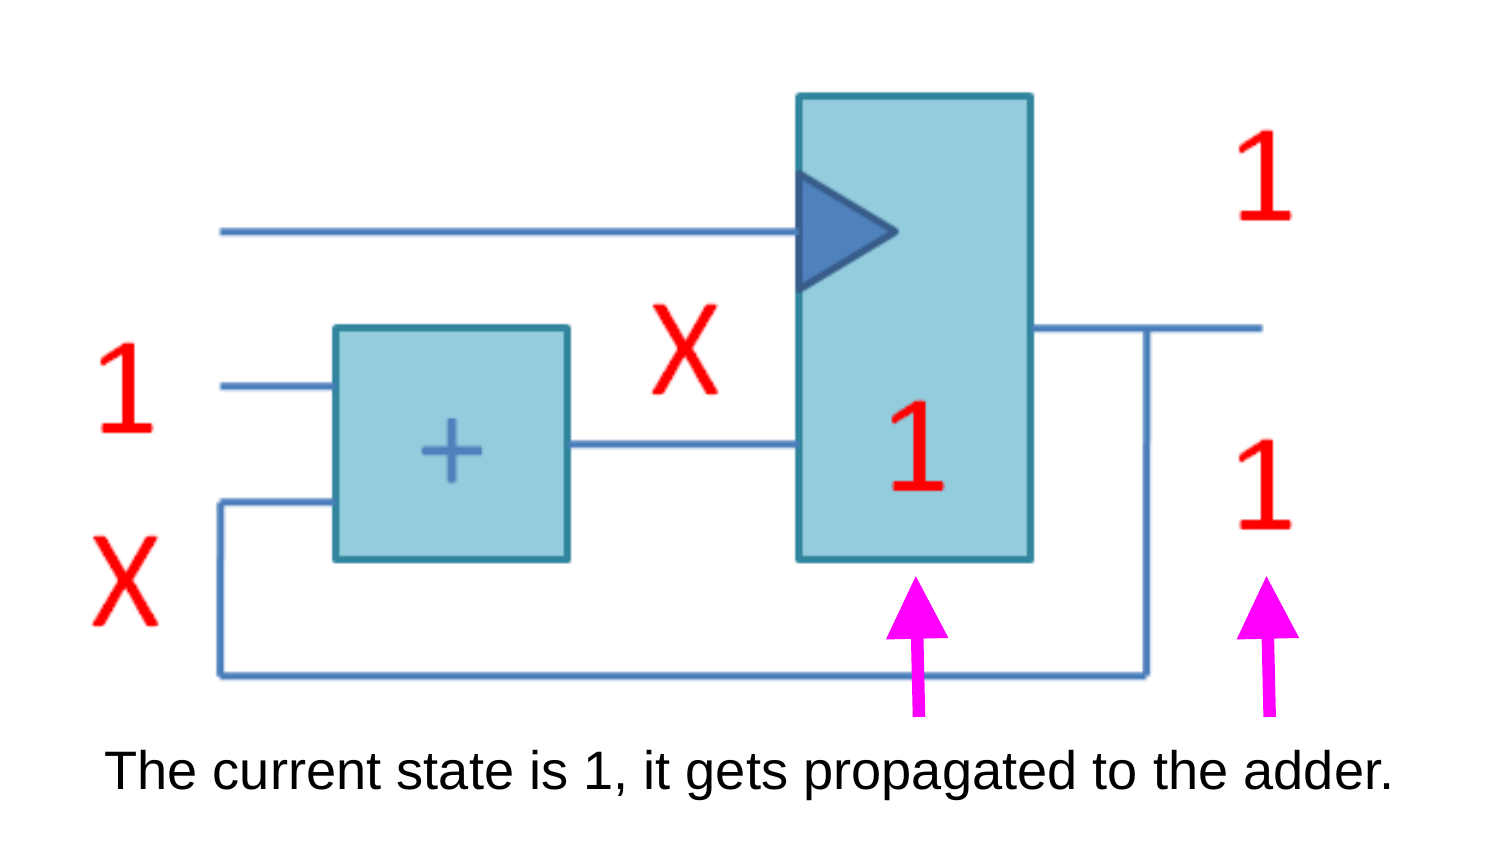

# The current state is 1, it gets propagated to the adder.